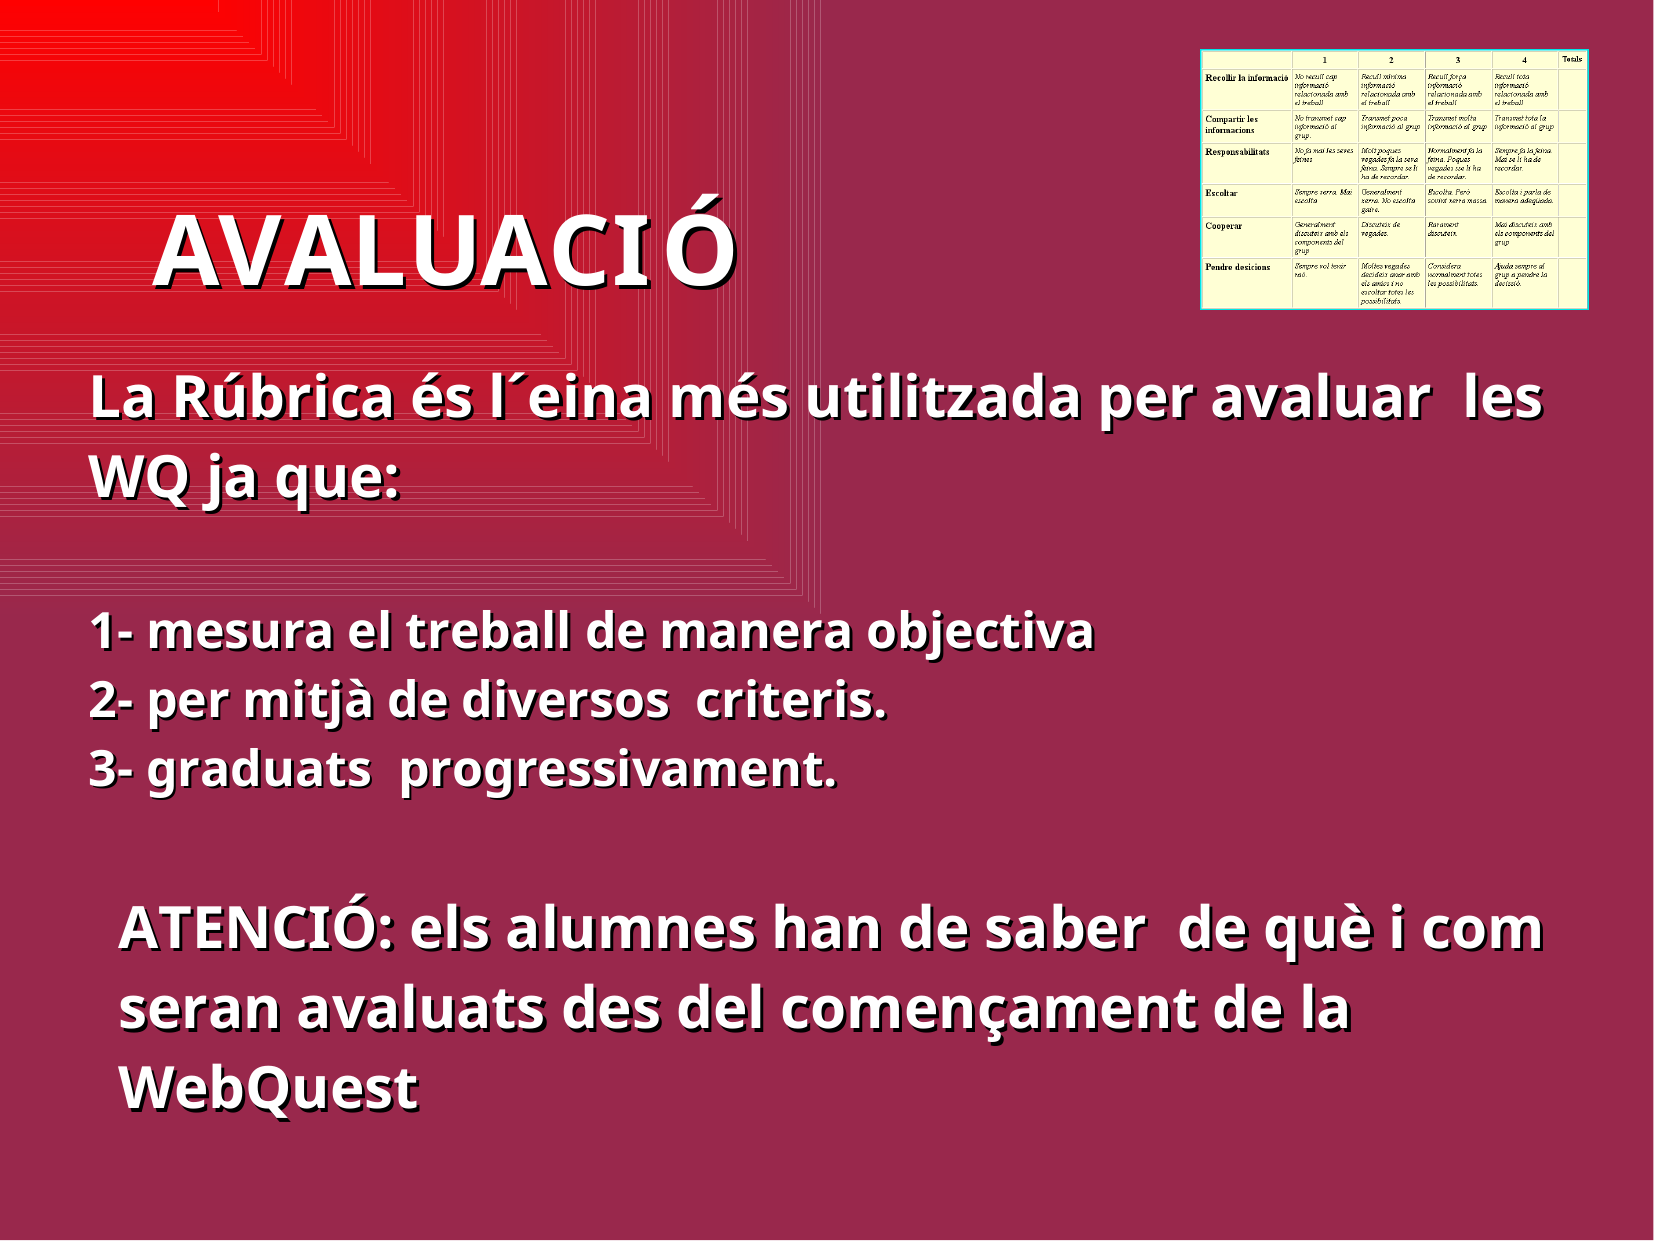

La Rúbrica és l´eina més utilitzada per avaluar les WQ ja que:
1- mesura el treball de manera objectiva
2- per mitjà de diversos criteris.
3- graduats progressivament.
ATENCIÓ: els alumnes han de saber de què i com seran avaluats des del començament de la WebQuest